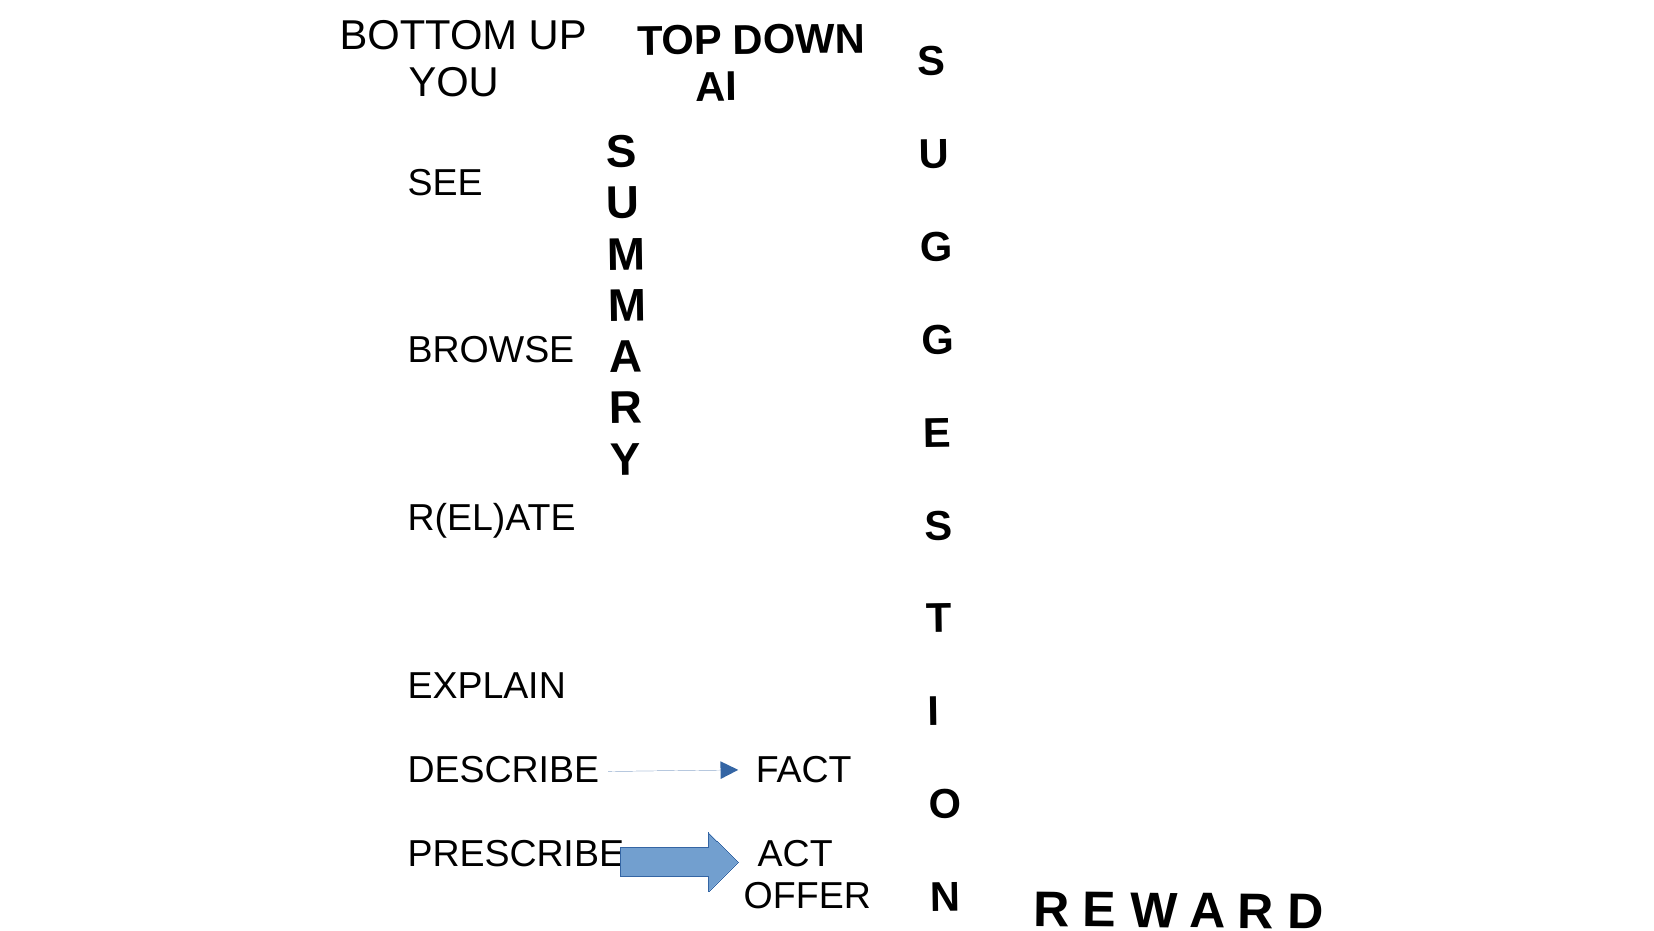

BOTTOM UP
 YOU
TOP DOWN
 AI
S U G G E S T I O N
SUMMARY
SEE
BROWSE
R(EL)ATE
EXPLAIN
DESCRIBE FACT
PRESCRIBE ACT
 OFFER
R E W A R D